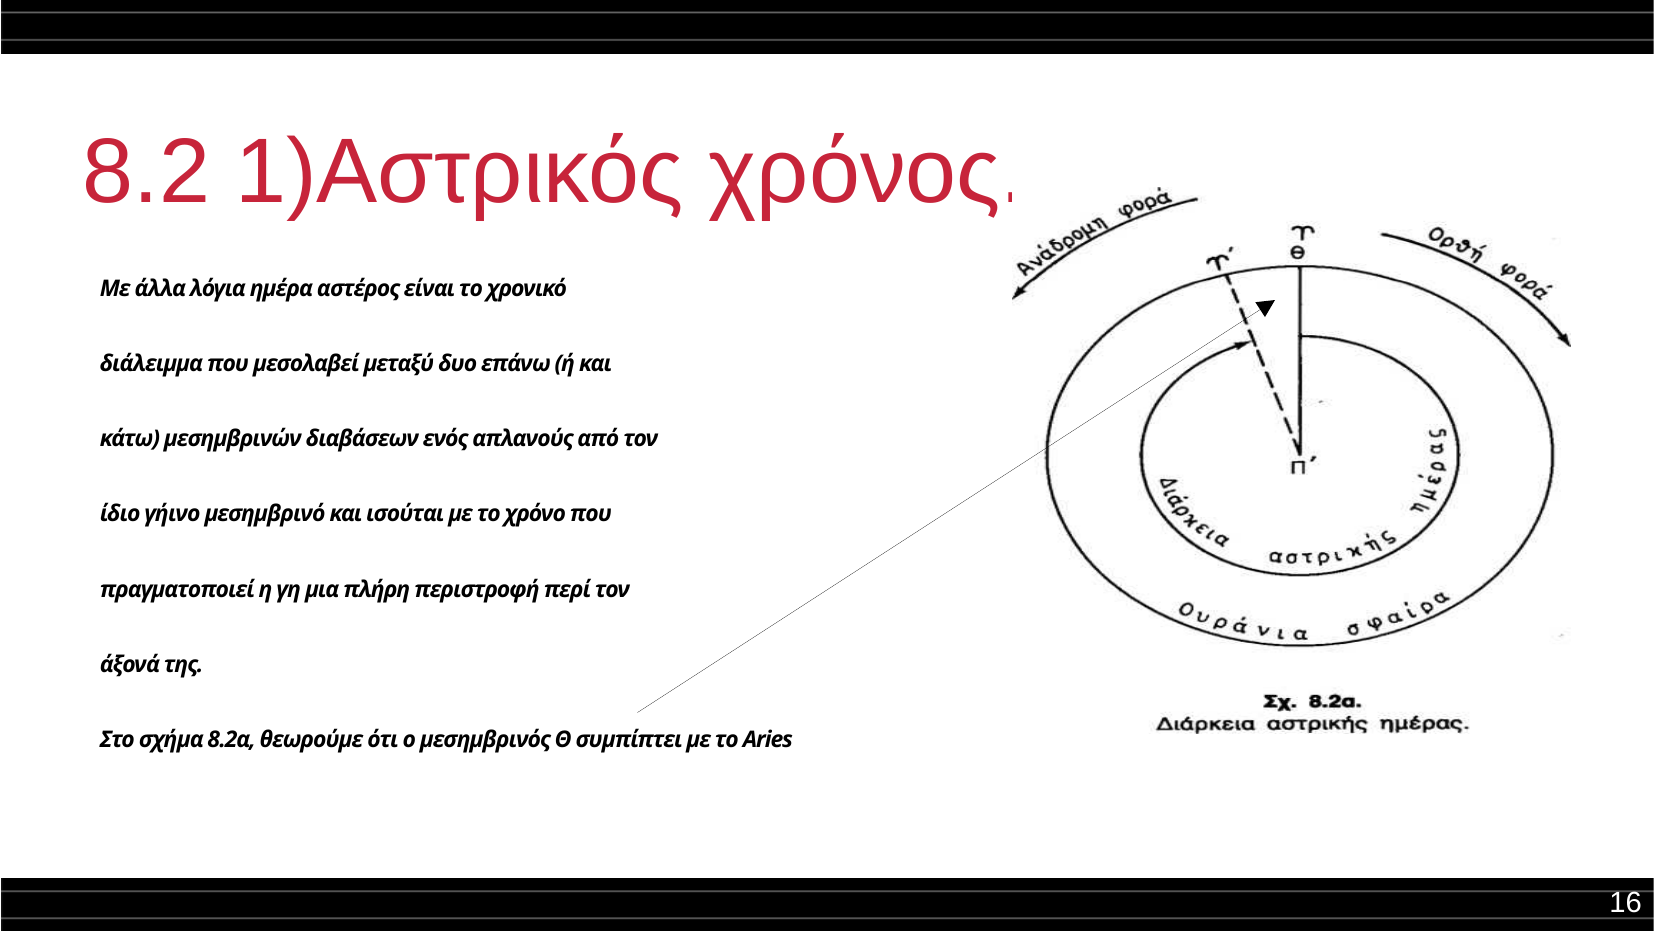

# 8.2 1)Aστρικός χρόνος.
Με άλλα λόγια ημέρα αστέρος είναι το χρονικό
διάλειμμα που μεσολαβεί μεταξύ δυο επάνω (ή και
κάτω) μεσημβρινών διαβάσεων ενός απλανούς από τον
ίδιο γήινο μεσημβρινό και ισούται με το χρόνο που
πραγματοποιεί η γη μια πλήρη περιστροφή περί τον
άξονά της.
Στο σχήμα 8.2α, θεωρούμε ότι ο μεσημβρινός Θ συμπίπτει με το Aries